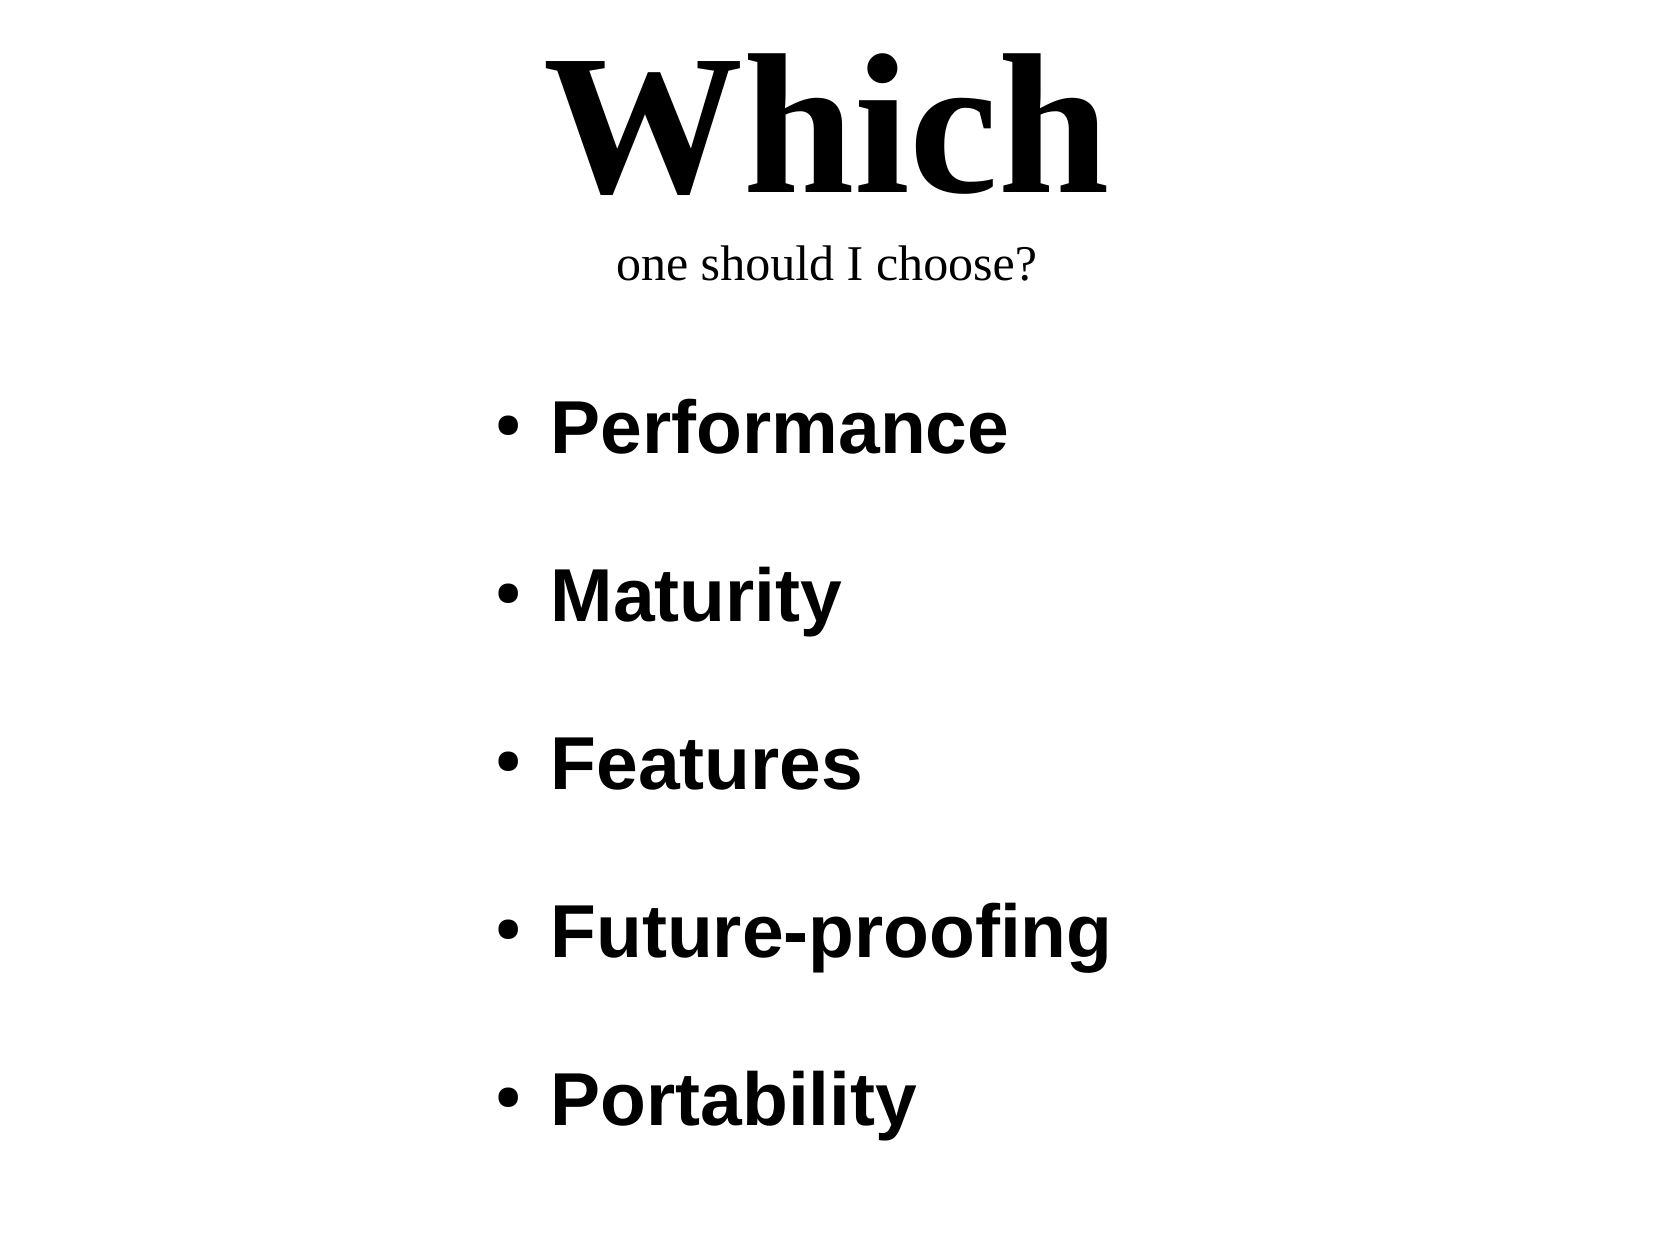

# Which one should I choose?
| Performance Maturity Features Future-proofing Portability |
| --- |